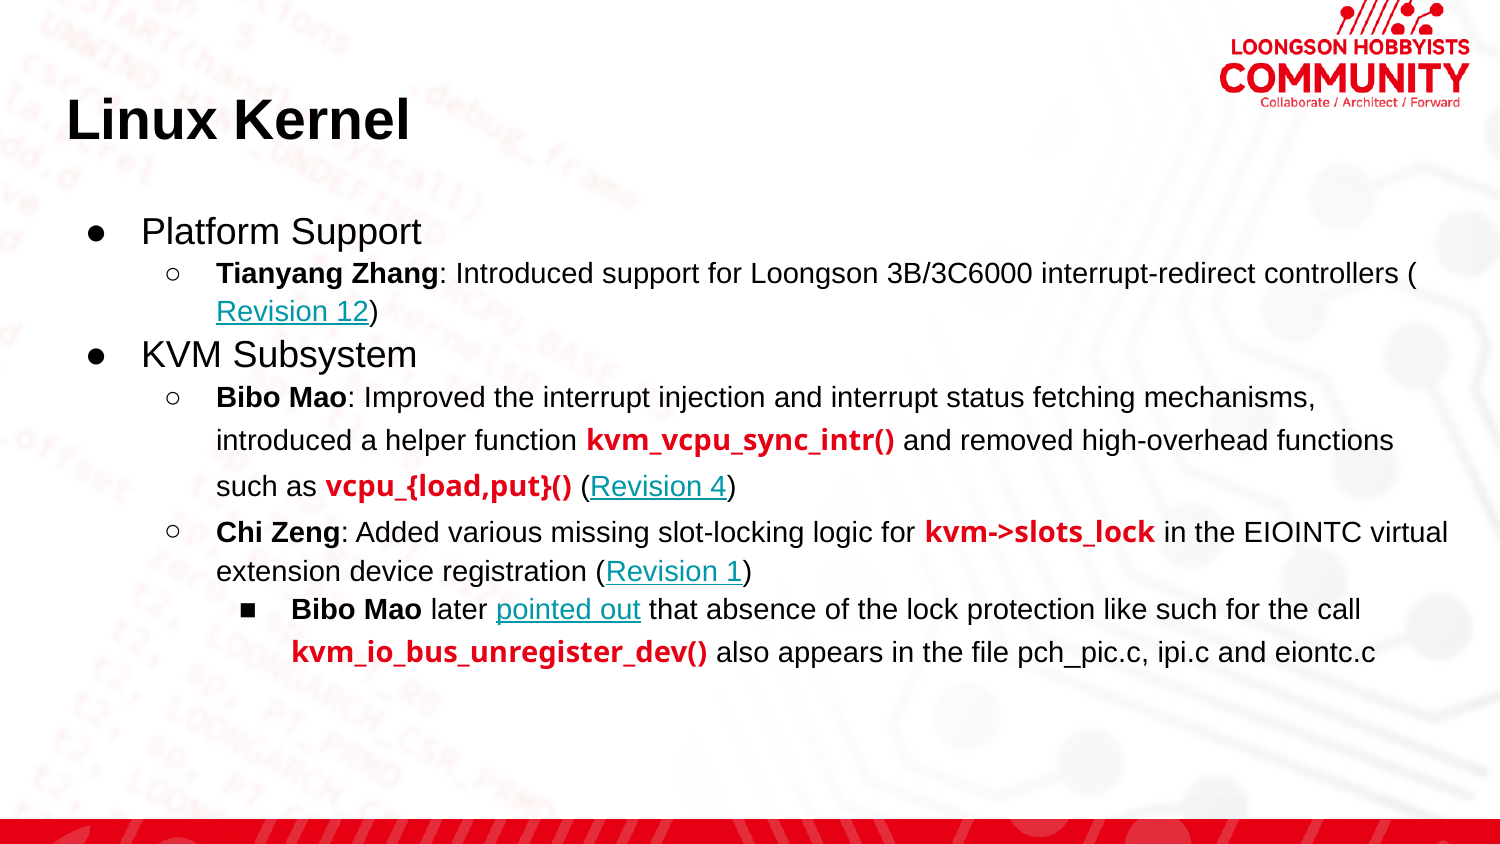

# Linux Kernel
Platform Support
Tianyang Zhang: Introduced support for Loongson 3B/3C6000 interrupt-redirect controllers (Revision 12)
KVM Subsystem
Bibo Mao: Improved the interrupt injection and interrupt status fetching mechanisms, introduced a helper function kvm_vcpu_sync_intr() and removed high-overhead functions such as vcpu_{load,put}() (Revision 4)
Chi Zeng: Added various missing slot-locking logic for kvm->slots_lock in the EIOINTC virtual extension device registration (Revision 1)
Bibo Mao later pointed out that absence of the lock protection like such for the call kvm_io_bus_unregister_dev() also appears in the file pch_pic.c, ipi.c and eiontc.c